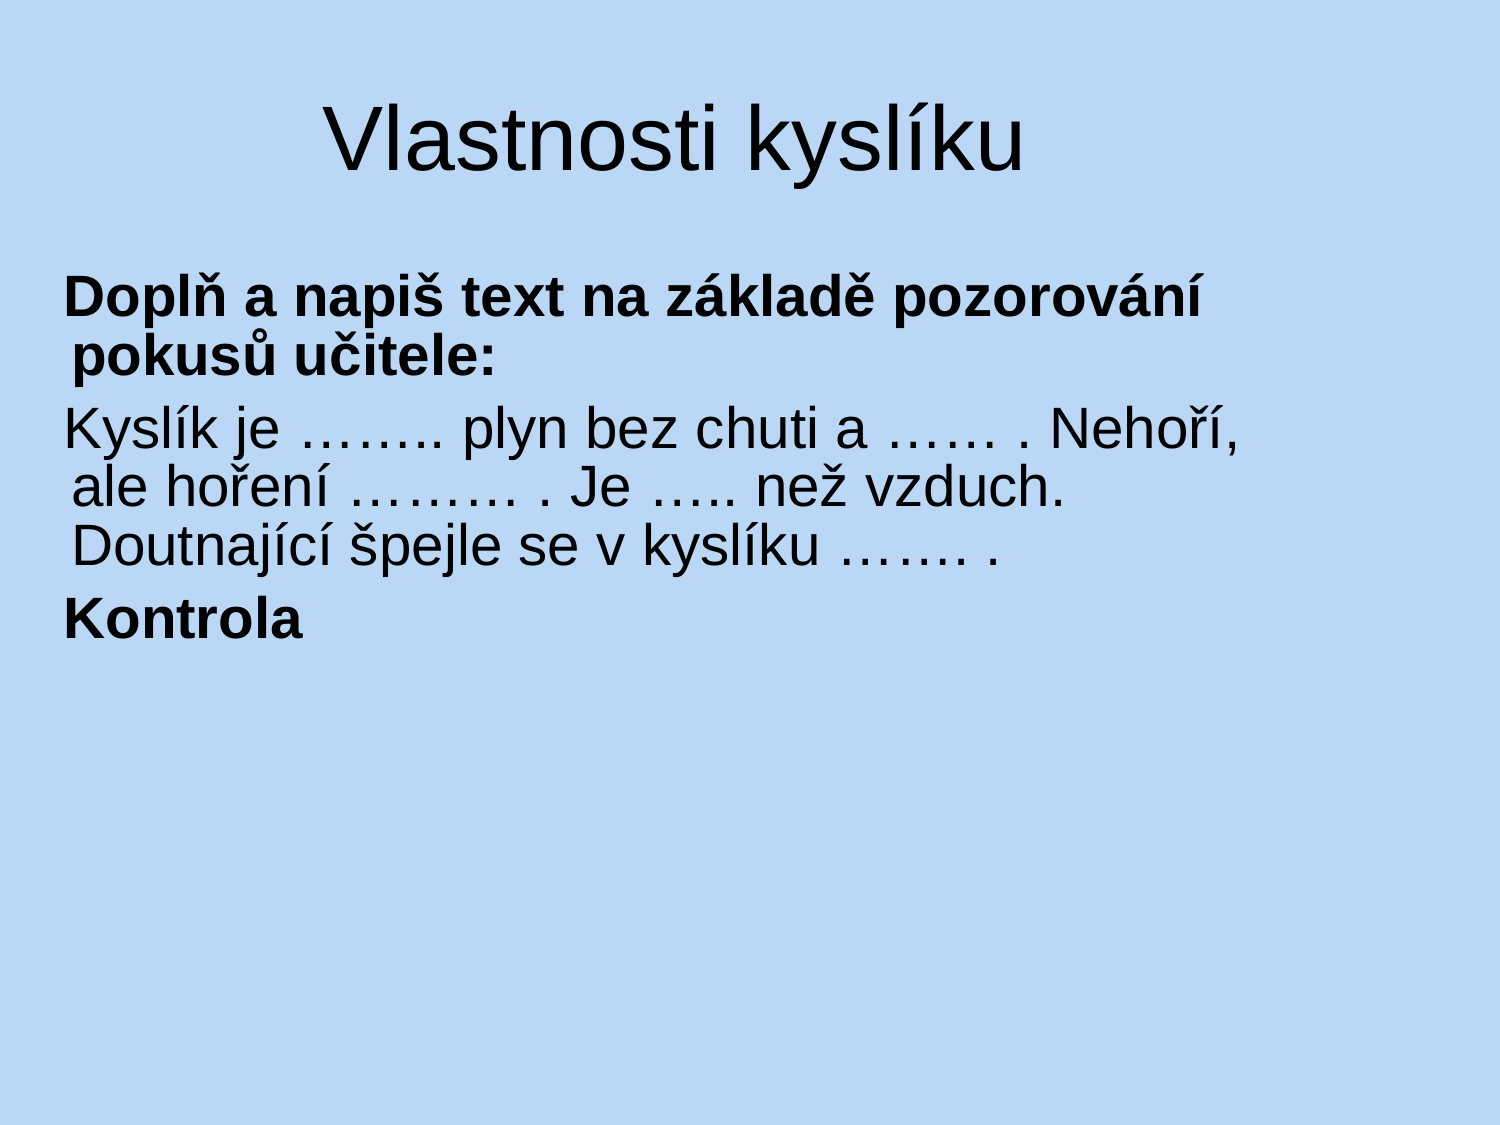

# Vlastnosti kyslíku
 Doplň a napiš text na základě pozorování pokusů učitele:
 Kyslík je …….. plyn bez chuti a …… . Nehoří, ale hoření ……… . Je ….. než vzduch. Doutnající špejle se v kyslíku ……. .
 Kontrola
 Kyslík je bezbarvý plyn bez chuti a zápachu. Nehoří, ale hoření podporuje. Je těžší než vzduch. Doutnající špejle se v kyslíku vznítí.